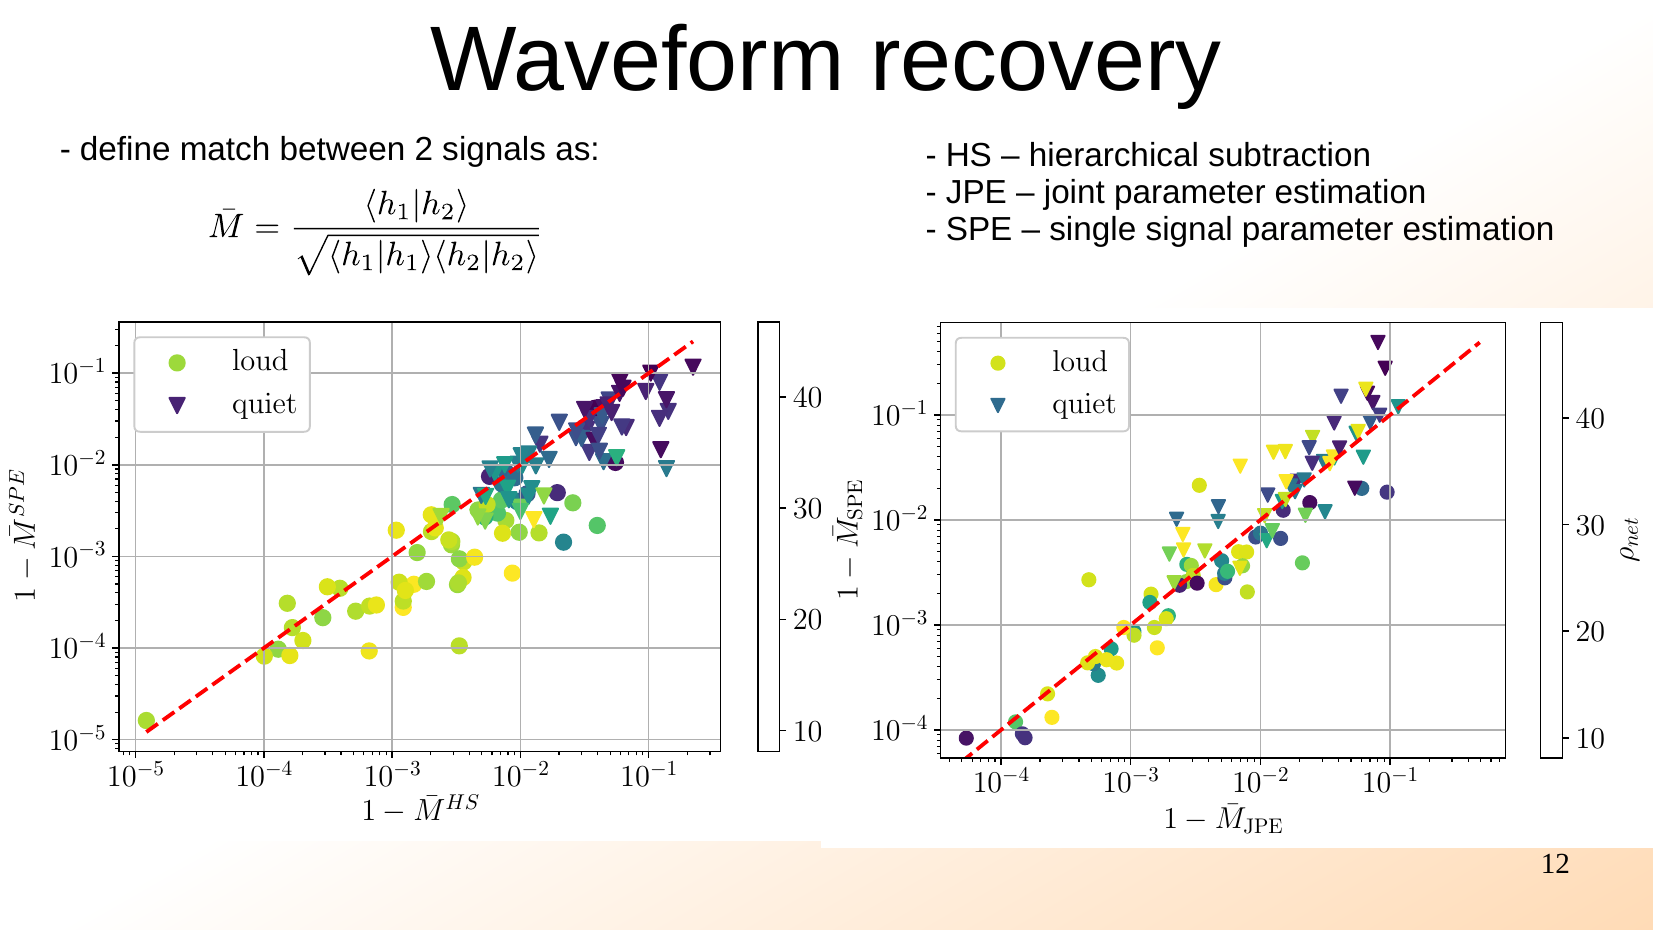

# Waveform recovery
- define match between 2 signals as:
- HS – hierarchical subtraction
- JPE – joint parameter estimation
- SPE – single signal parameter estimation
12